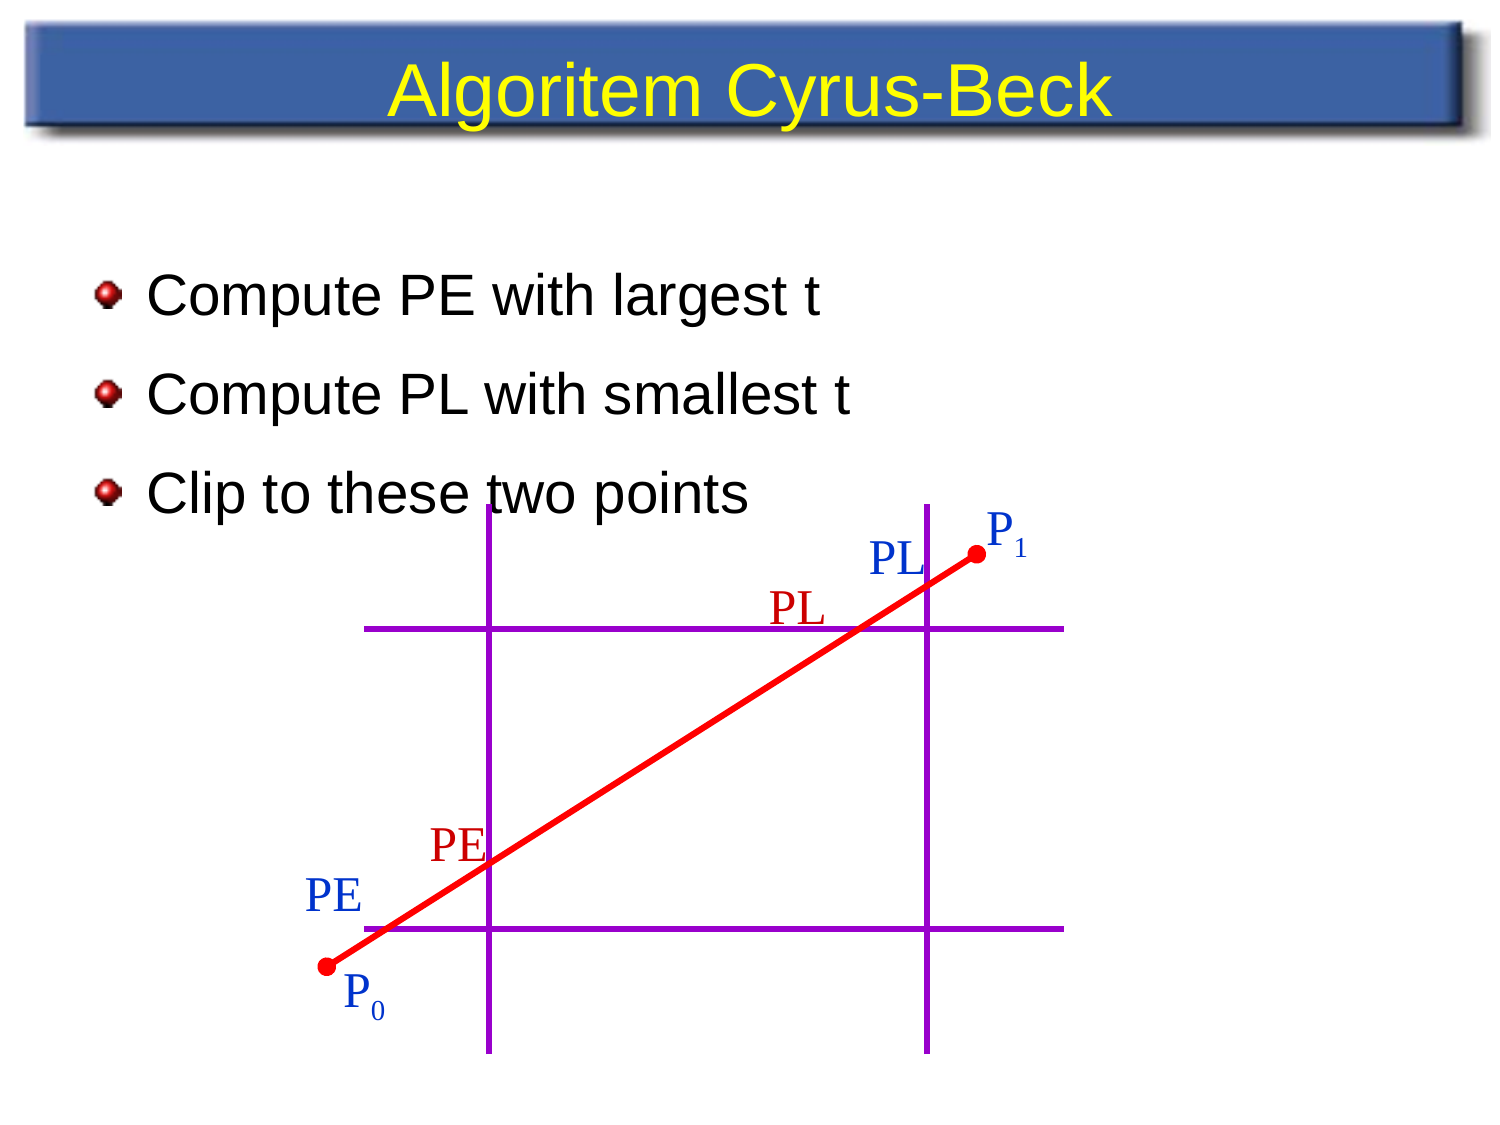

Algoritem Cyrus-Beck
# Compute PE with largest t
Compute PL with smallest t
Clip to these two points
P1
PL
PL
PE
PE
P0